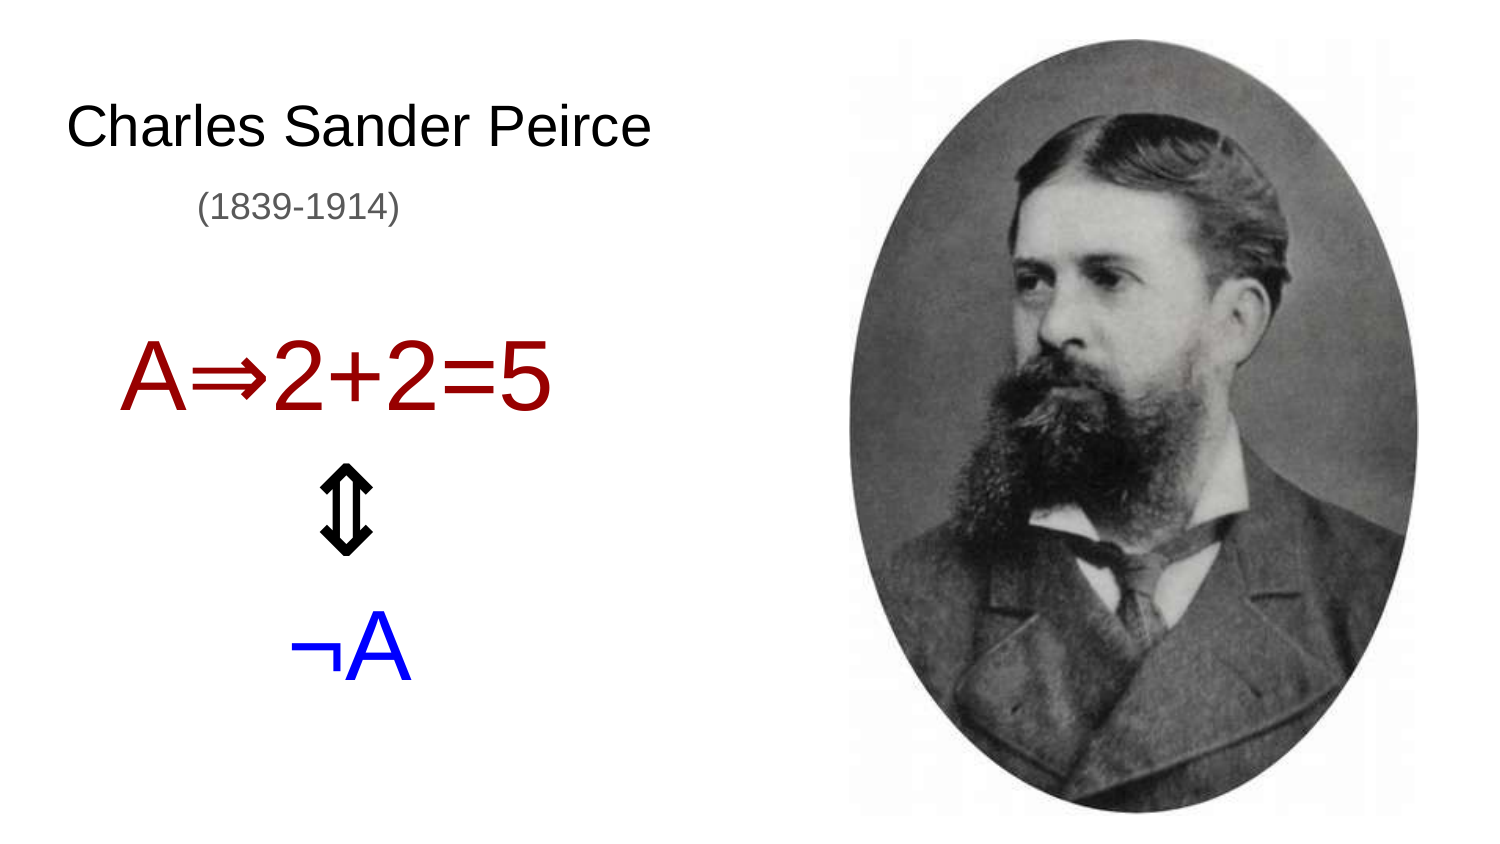

# Charles Sander Peirce
(1839-1914)
A⇒2+2=5
 ⇕
 ¬A